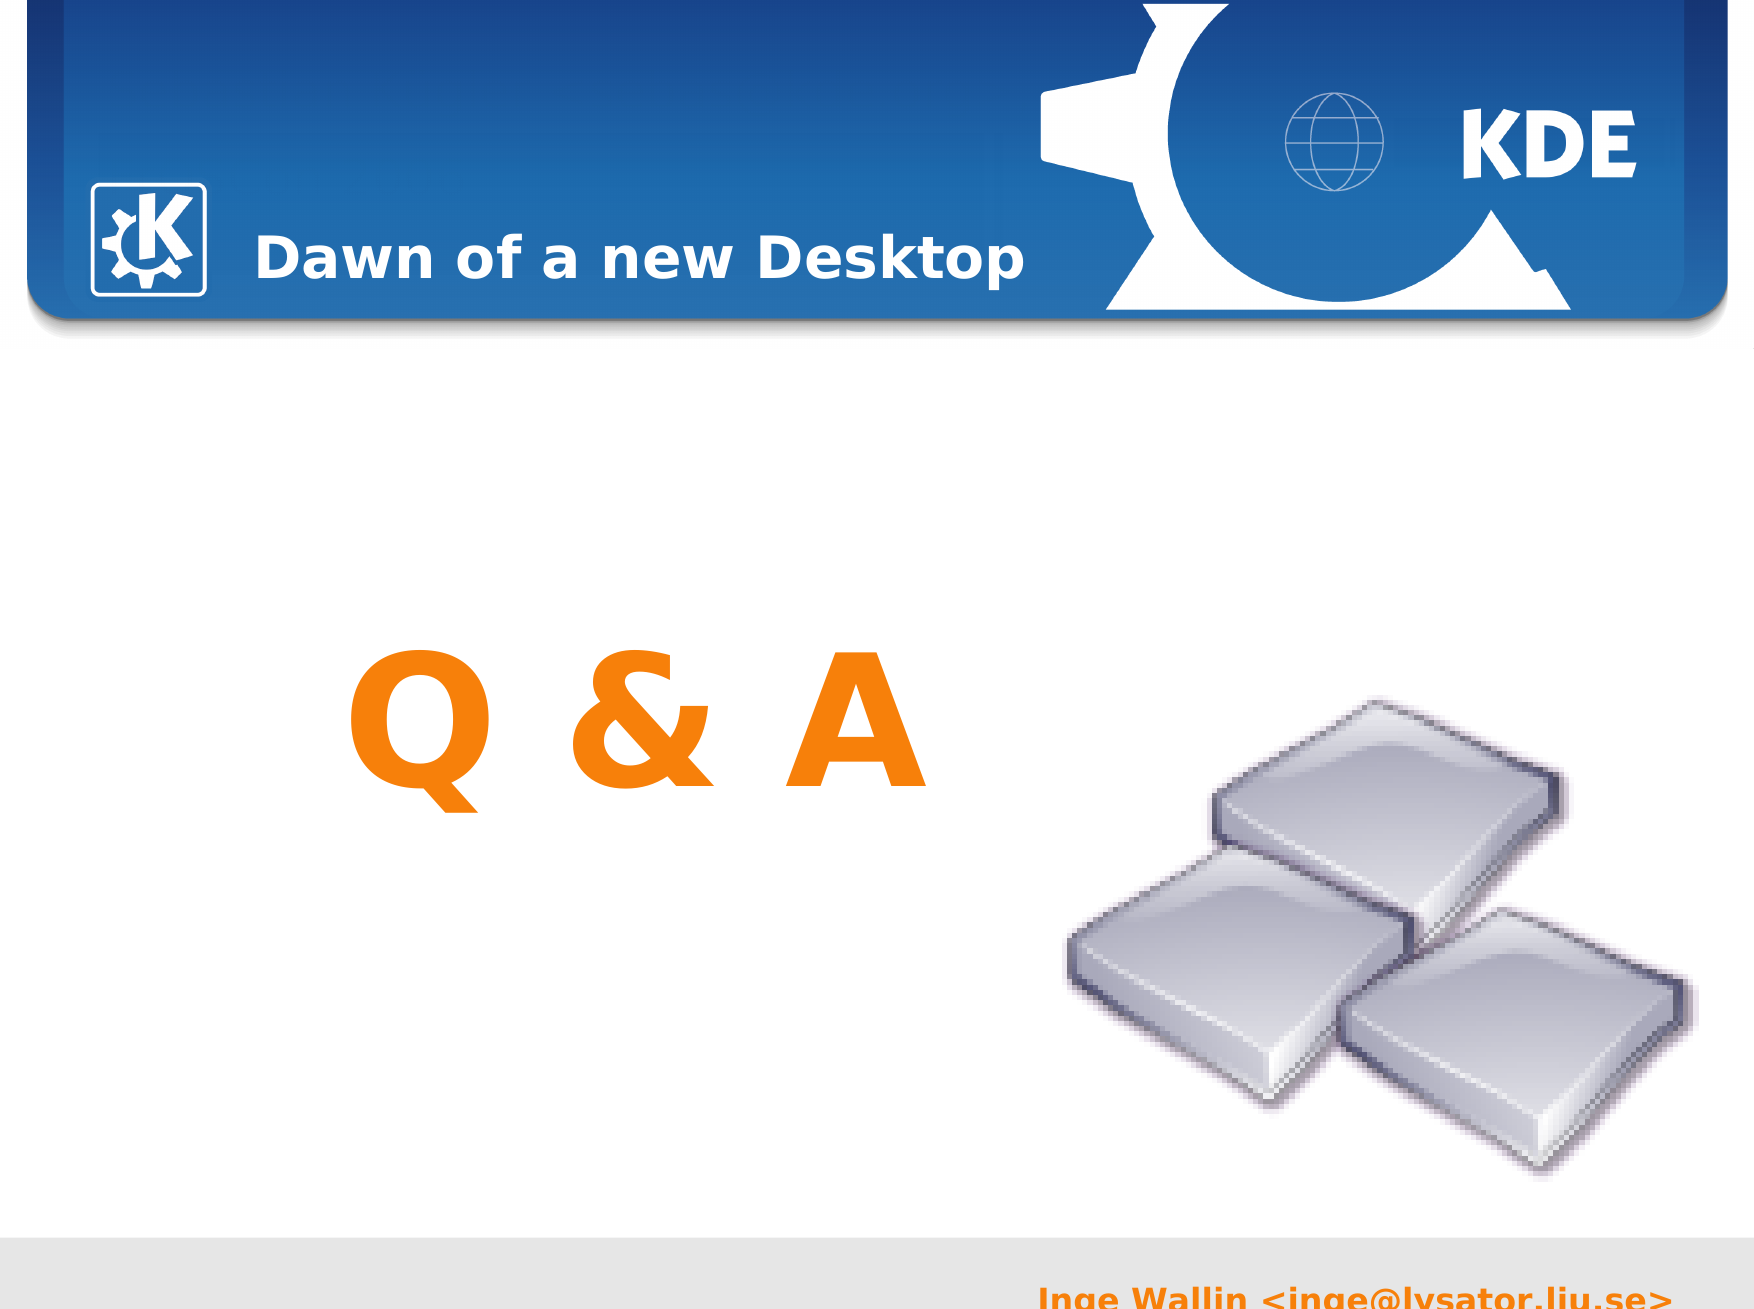

Dawn of a new Desktop
Q & A